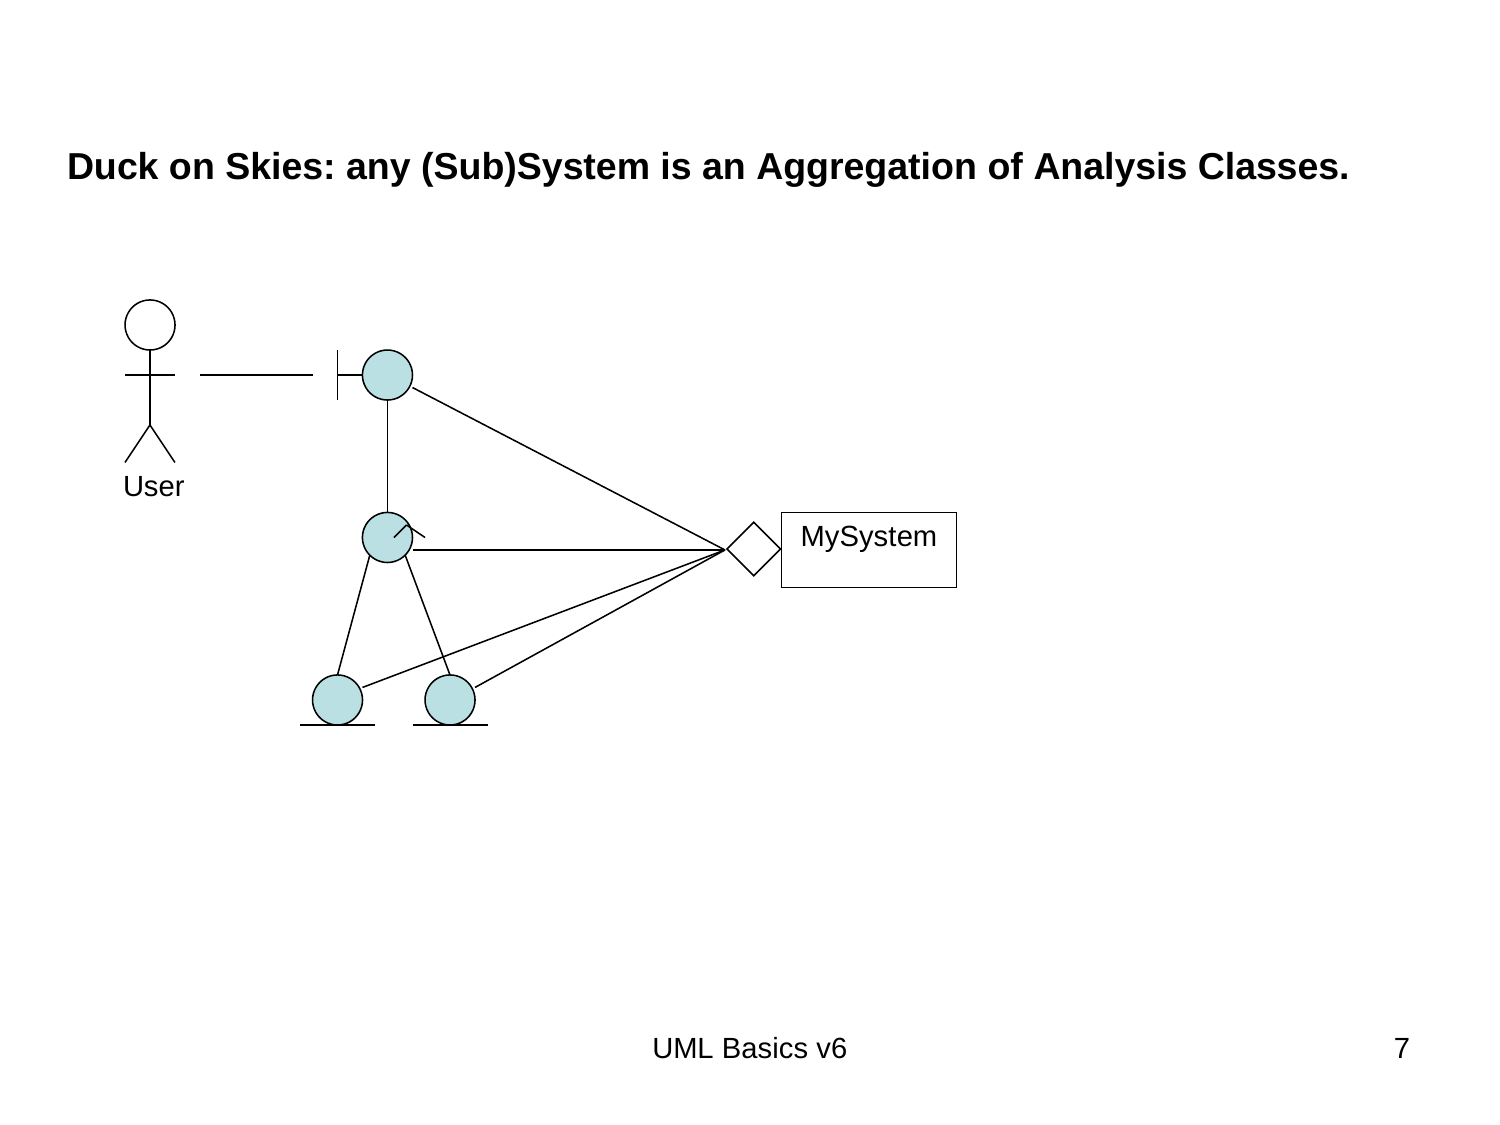

Duck on Skies: any (Sub)System is an Aggregation of Analysis Classes.
User
MySystem
UML Basics v6
7